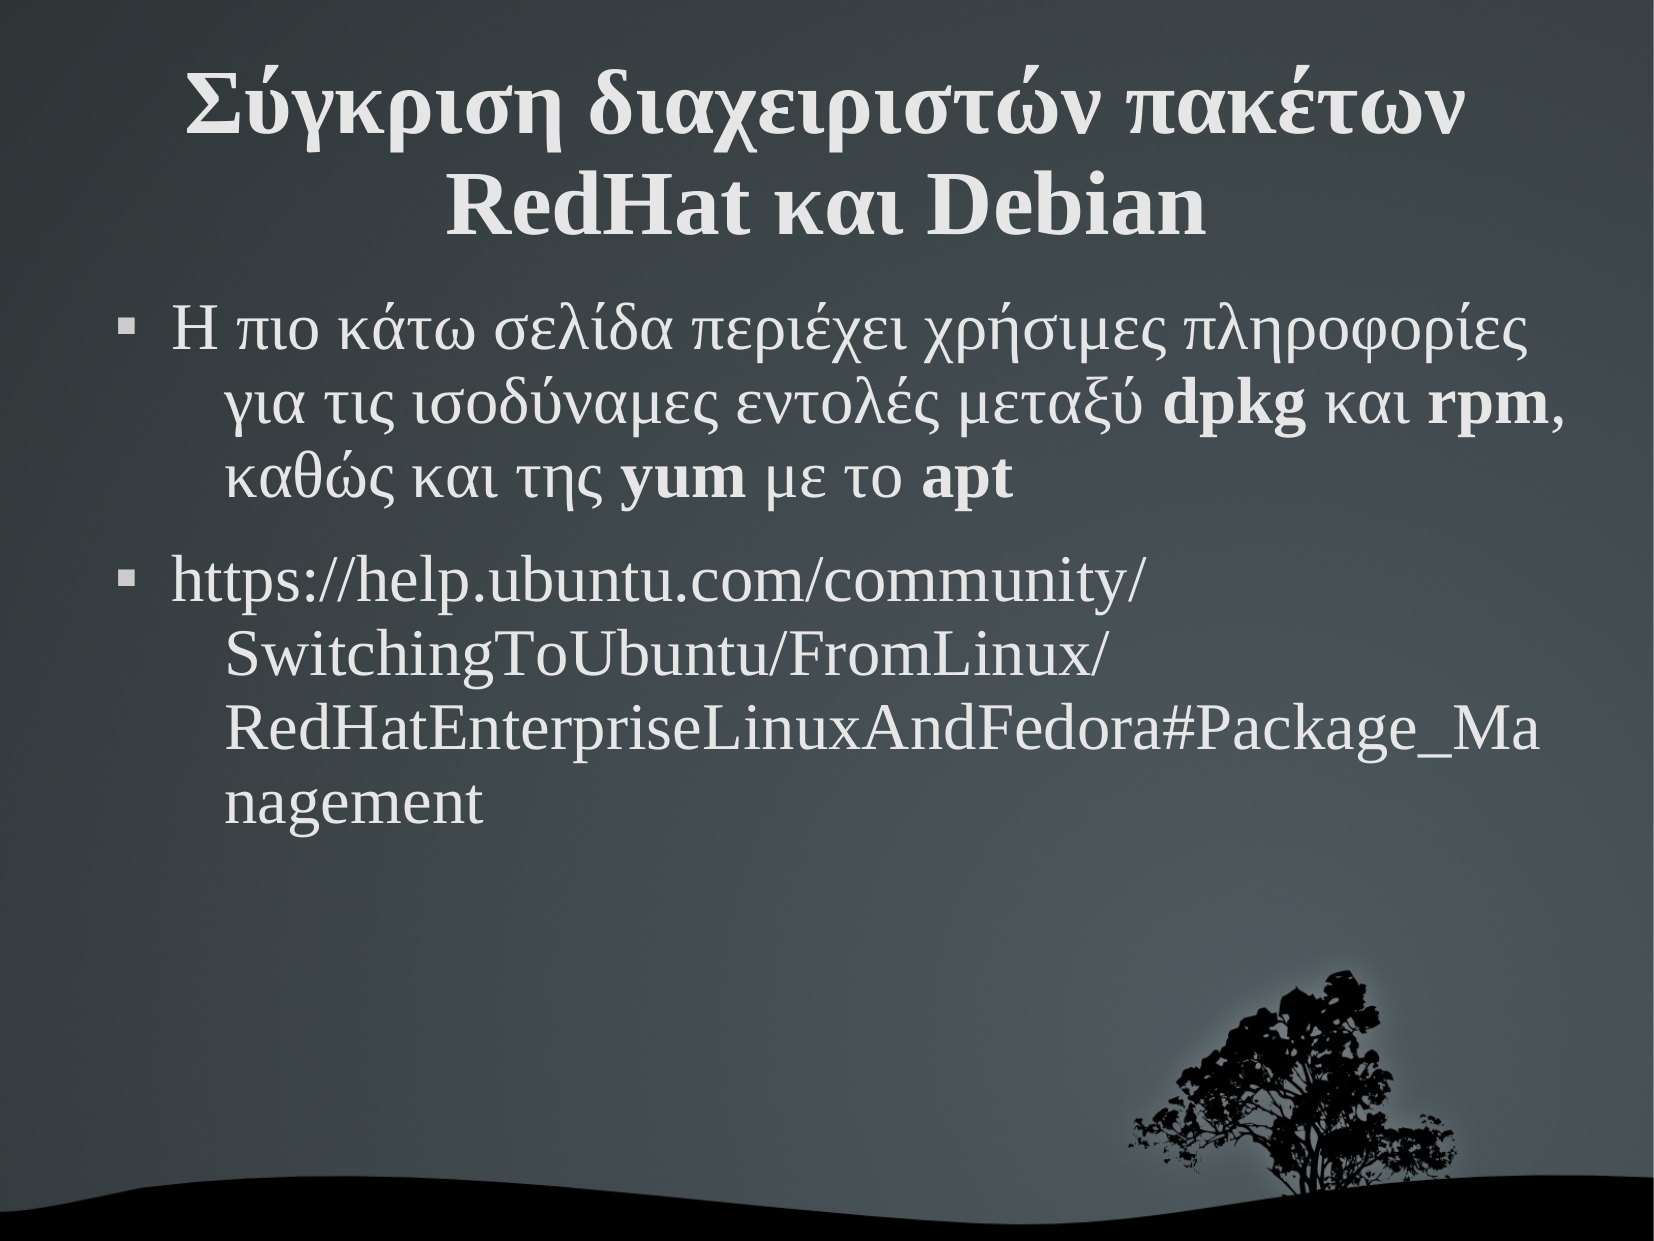

# Σύγκριση διαχειριστών πακέτων RedHat και Debian
Η πιο κάτω σελίδα περιέχει χρήσιμες πληροφορίες για τις ισοδύναμες εντολές μεταξύ dpkg και rpm, καθώς και της yum με τo apt
https://help.ubuntu.com/community/SwitchingToUbuntu/FromLinux/RedHatEnterpriseLinuxAndFedora#Package_Management